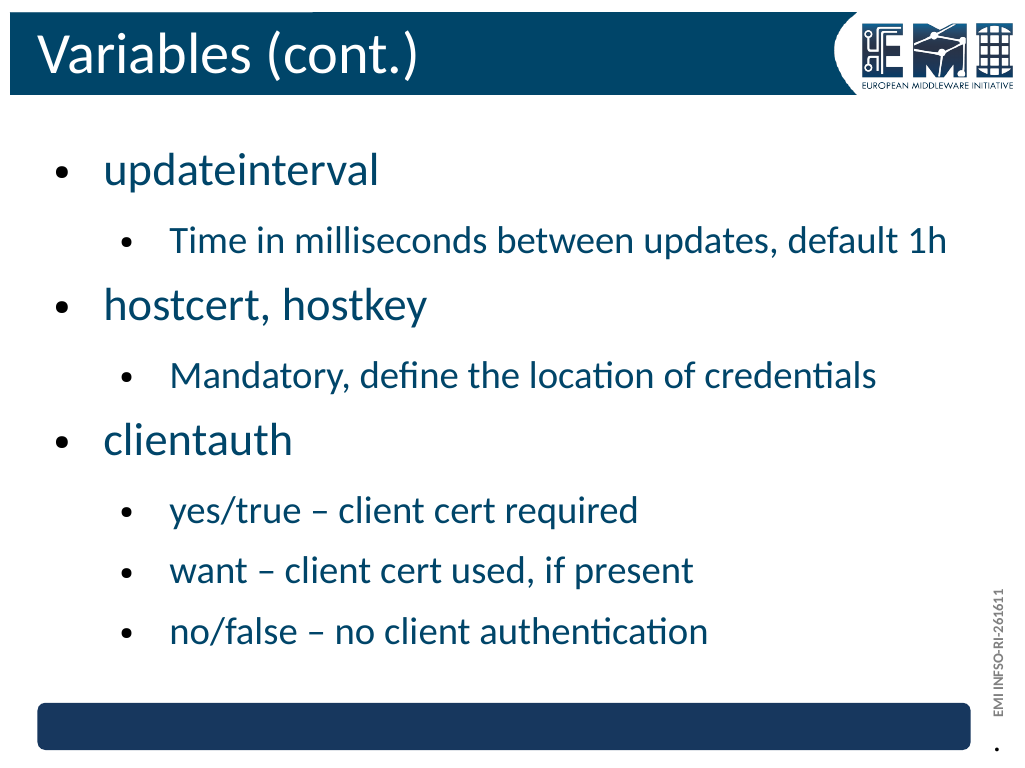

# Variables (cont.)
updateinterval
Time in milliseconds between updates, default 1h
hostcert, hostkey
Mandatory, define the location of credentials
clientauth
yes/true – client cert required
want – client cert used, if present
no/false – no client authentication